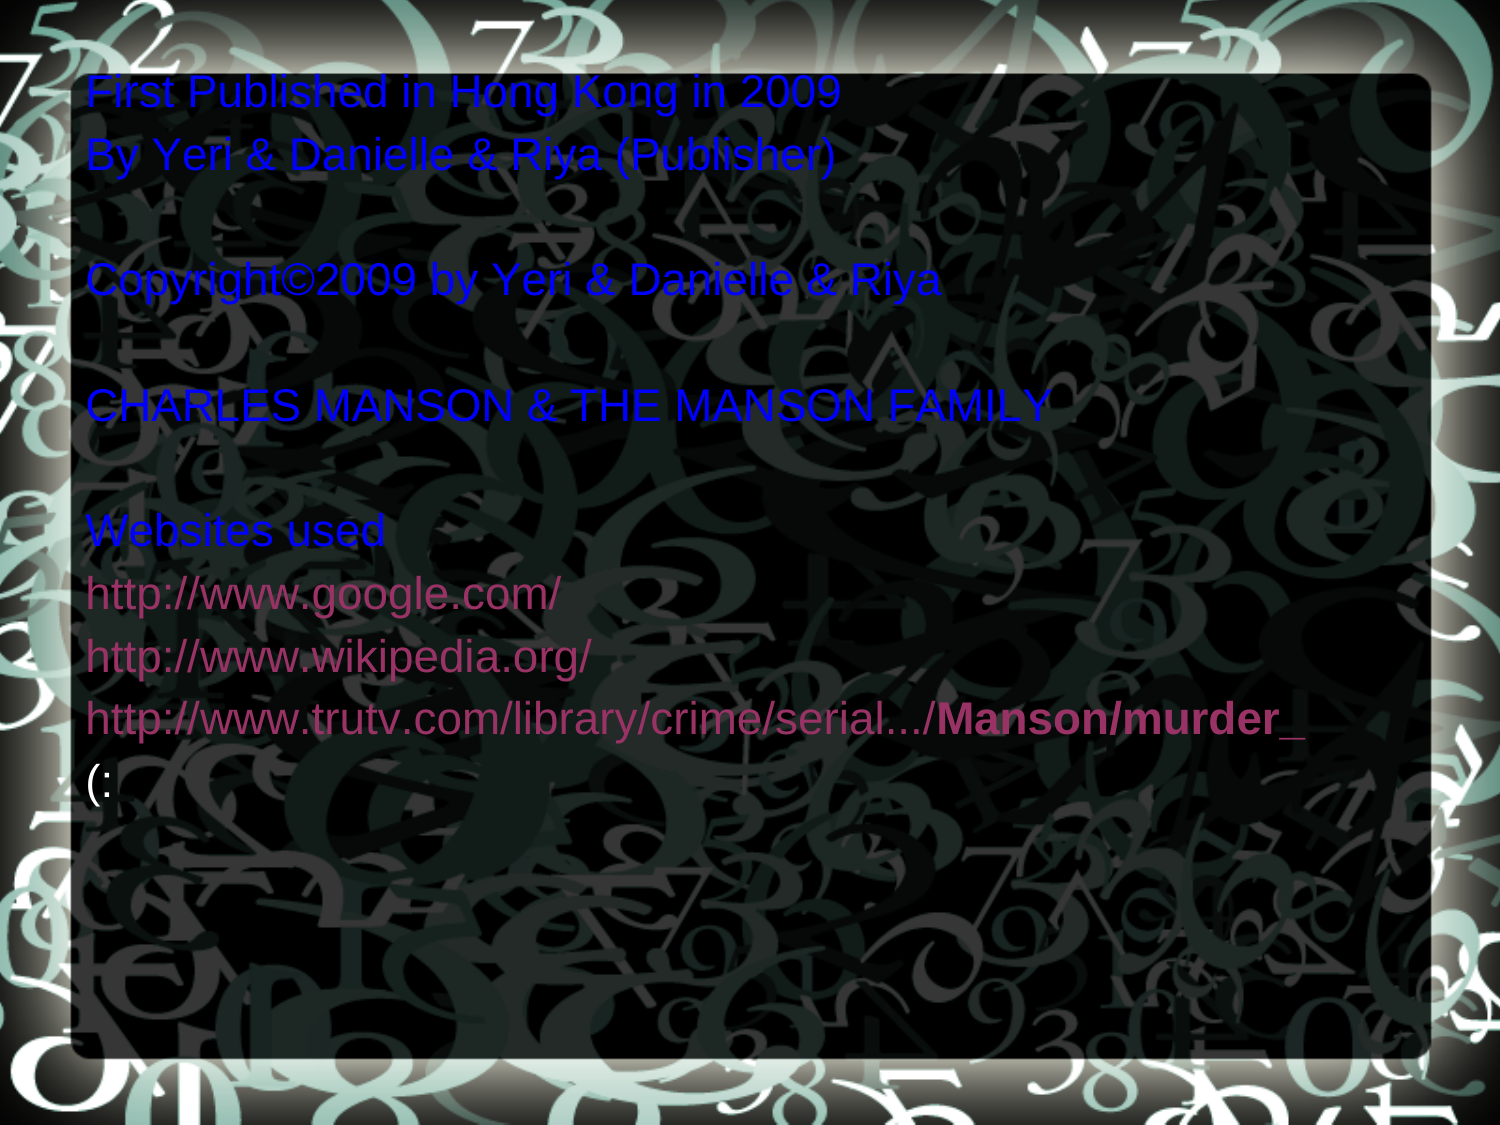

# First Published in Hong Kong in 2009
By Yeri & Danielle & Riya (Publisher)
Copyright©2009 by Yeri & Danielle & Riya
CHARLES MANSON & THE MANSON FAMILY
Websites used
http://www.google.com/
http://www.wikipedia.org/
http://www.trutv.com/library/crime/serial.../Manson/murder_
(: